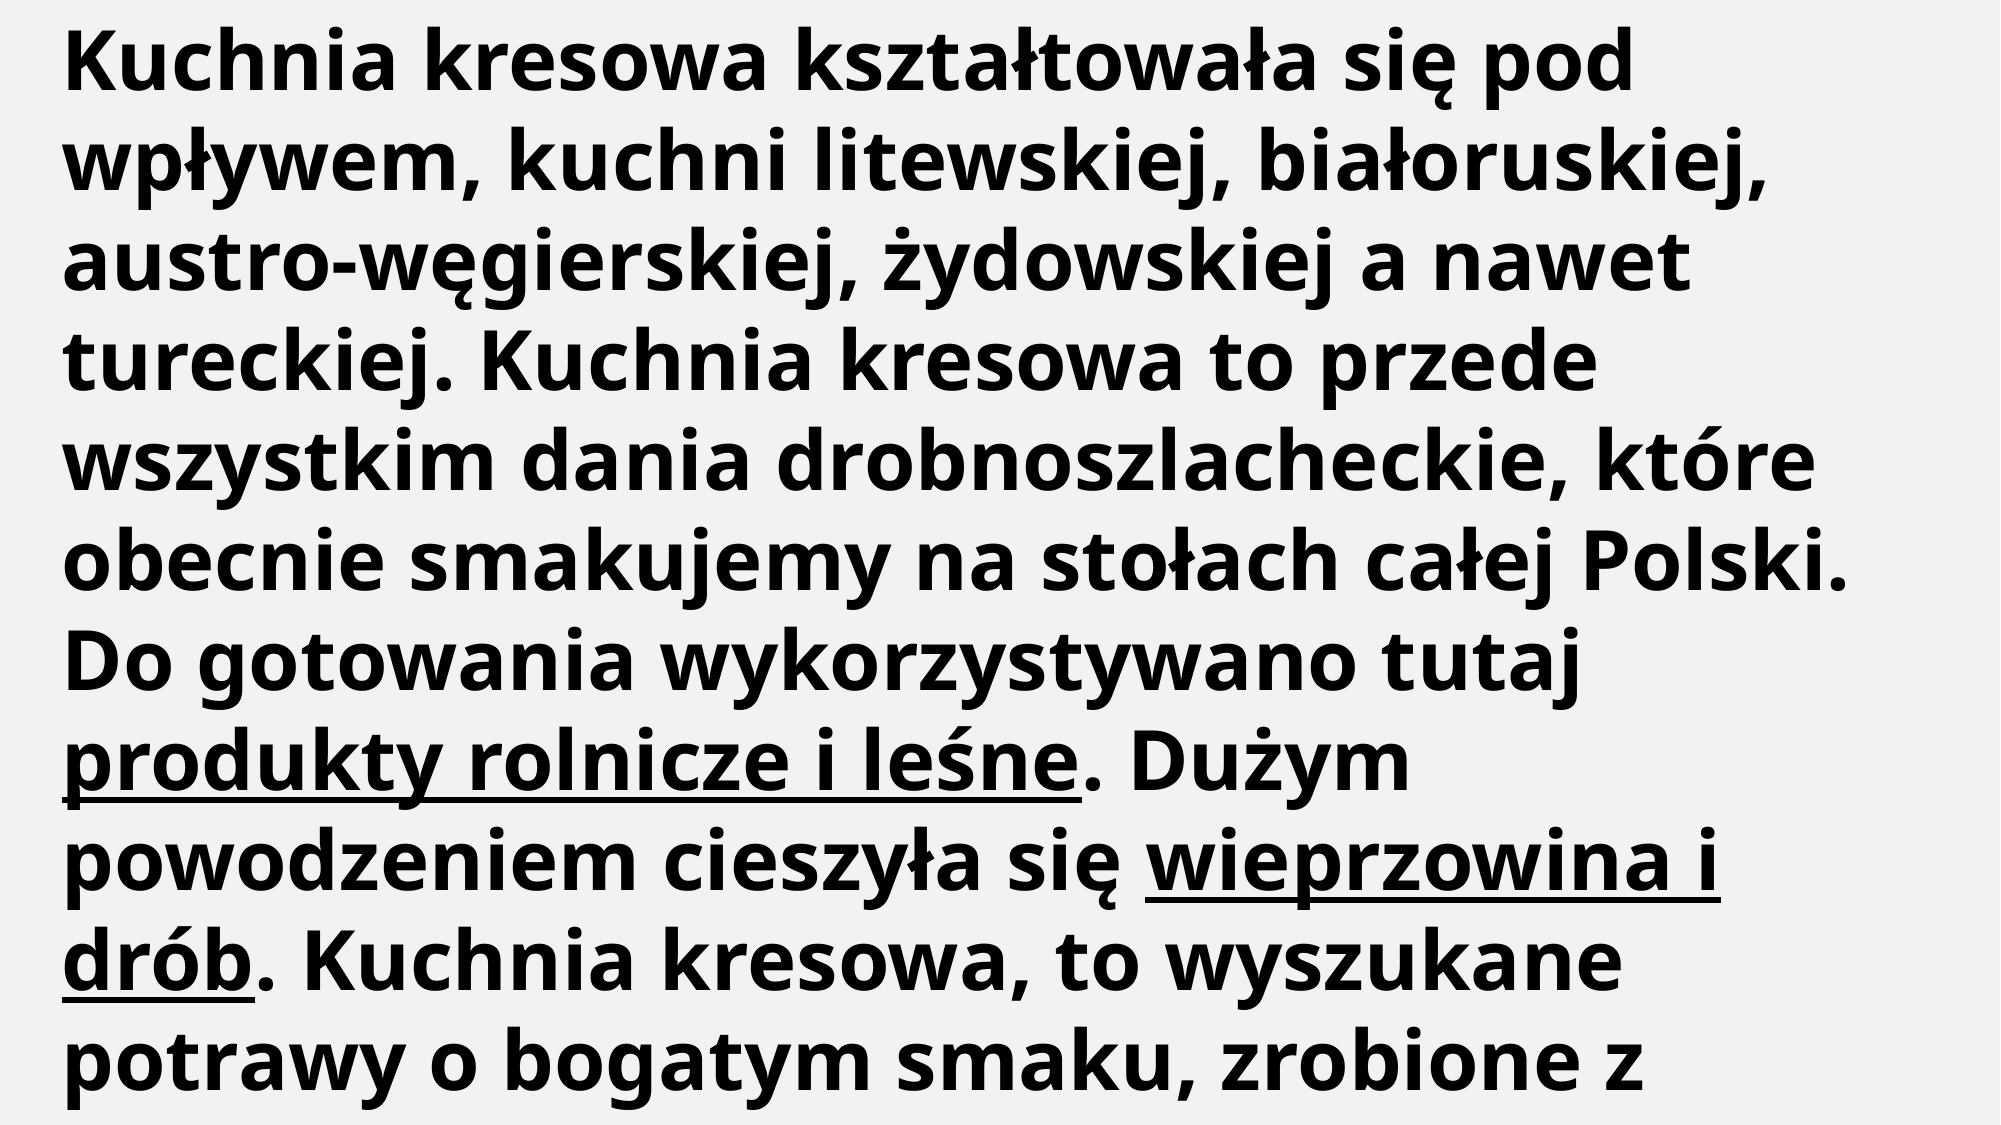

Kuchnia kresowa kształtowała się pod wpływem, kuchni litewskiej, białoruskiej, austro-węgierskiej, żydowskiej a nawet tureckiej. Kuchnia kresowa to przede wszystkim dania drobnoszlacheckie, które obecnie smakujemy na stołach całej Polski. Do gotowania wykorzystywano tutaj produkty rolnicze i leśne. Dużym powodzeniem cieszyła się wieprzowina i drób. Kuchnia kresowa, to wyszukane potrawy o bogatym smaku, zrobione z prostych składników.